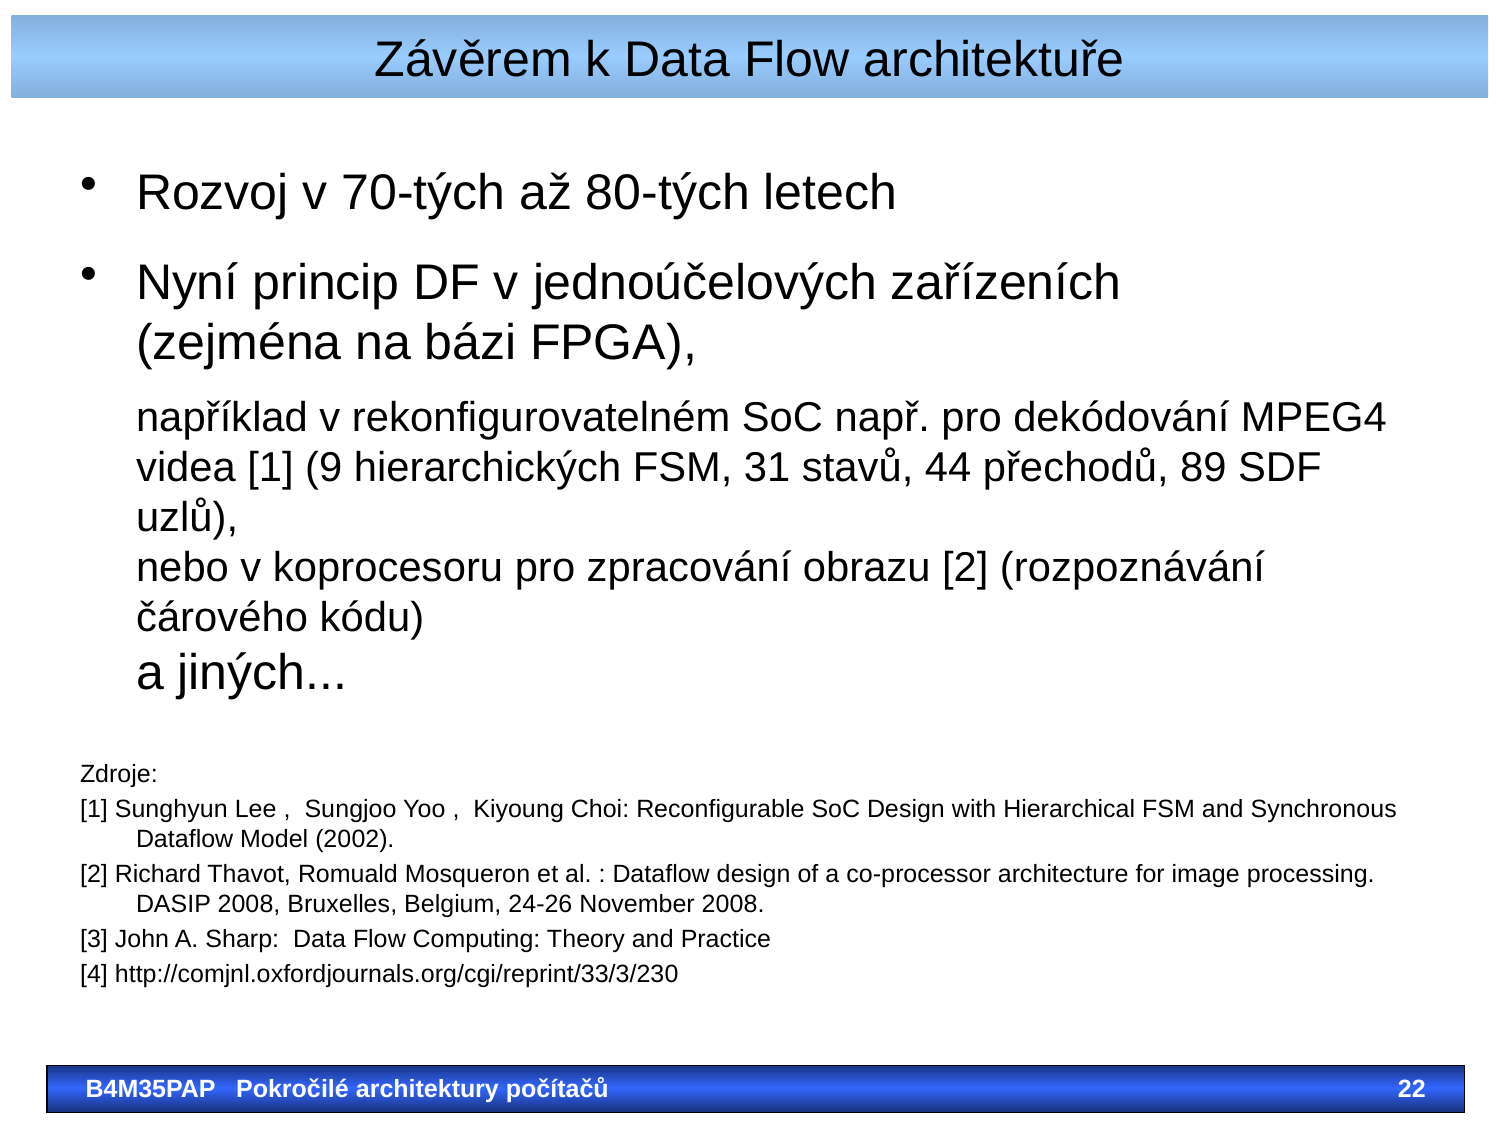

# Závěrem k Data Flow architektuře
Rozvoj v 70-tých až 80-tých letech
Nyní princip DF v jednoúčelových zařízeních
(zejména na bázi FPGA),
například v rekonfigurovatelném SoC např. pro dekódování MPEG4 videa [1] (9 hierarchických FSM, 31 stavů, 44 přechodů, 89 SDF uzlů),
nebo v koprocesoru pro zpracování obrazu [2] (rozpoznávání čárového kódu)
a jiných...
Zdroje:
[1] Sunghyun Lee ,  Sungjoo Yoo ,  Kiyoung Choi: Reconfigurable SoC Design with Hierarchical FSM and Synchronous Dataflow Model (2002).
[2] Richard Thavot, Romuald Mosqueron et al. : Dataflow design of a co-processor architecture for image processing. DASIP 2008, Bruxelles, Belgium, 24-26 November 2008.
[3] John A. Sharp: Data Flow Computing: Theory and Practice
[4] http://comjnl.oxfordjournals.org/cgi/reprint/33/3/230
B4M35PAP Pokročilé architektury počítačů